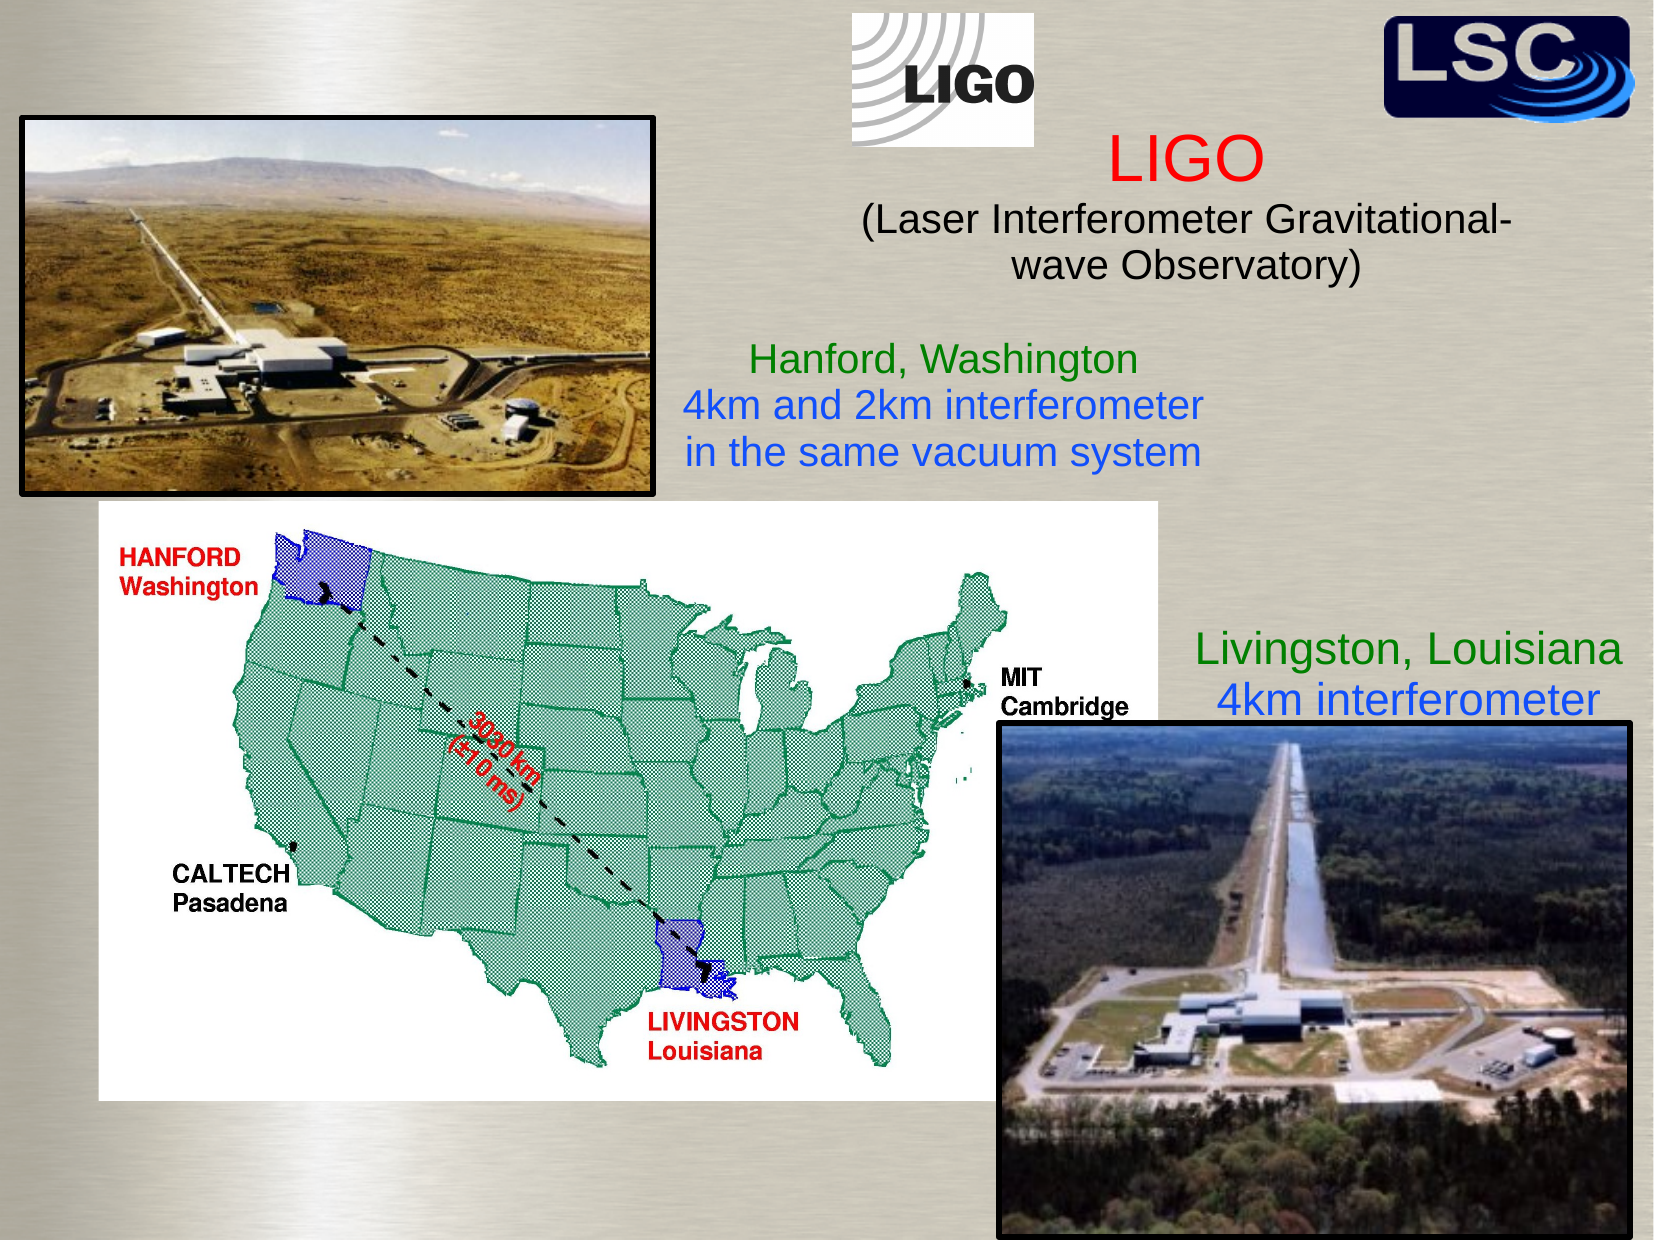

# LIGO (Laser Interferometer Gravitational-wave Observatory)
Hanford, Washington
4km and 2km interferometer
in the same vacuum system
Livingston, Louisiana
4km interferometer